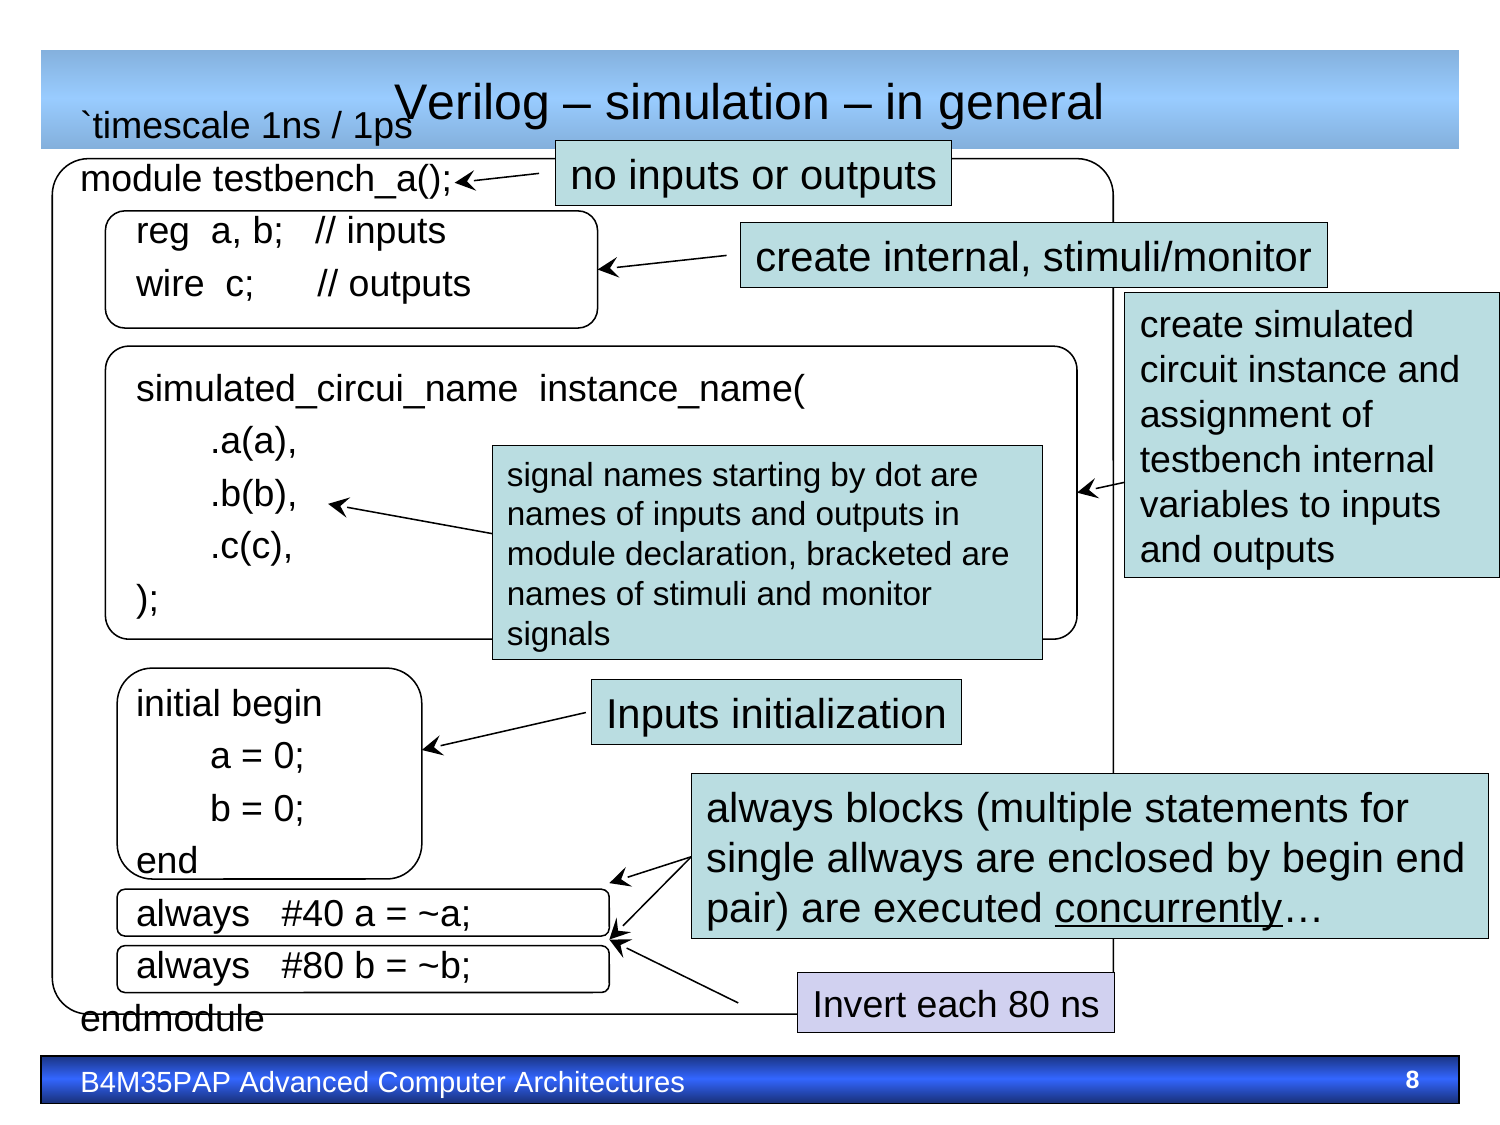

# Verilog – simulation – in general
`timescale 1ns / 1ps
module testbench_a();
	reg a, b; // inputs
	wire c; // outputs
	simulated_circui_name instance_name(
		.a(a),
		.b(b),
		.c(c),
	);
	initial begin
		a = 0;
		b = 0;
	end
	always #40 a = ~a;
	always #80 b = ~b;
endmodule
no inputs or outputs
create internal, stimuli/monitor
create simulated circuit instance and assignment of testbench internal variables to inputs and outputs
signal names starting by dot are names of inputs and outputs in module declaration, bracketed are names of stimuli and monitor signals
Inputs initialization
always blocks (multiple statements for single allways are enclosed by begin end pair) are executed concurrently…
Invert each 80 ns